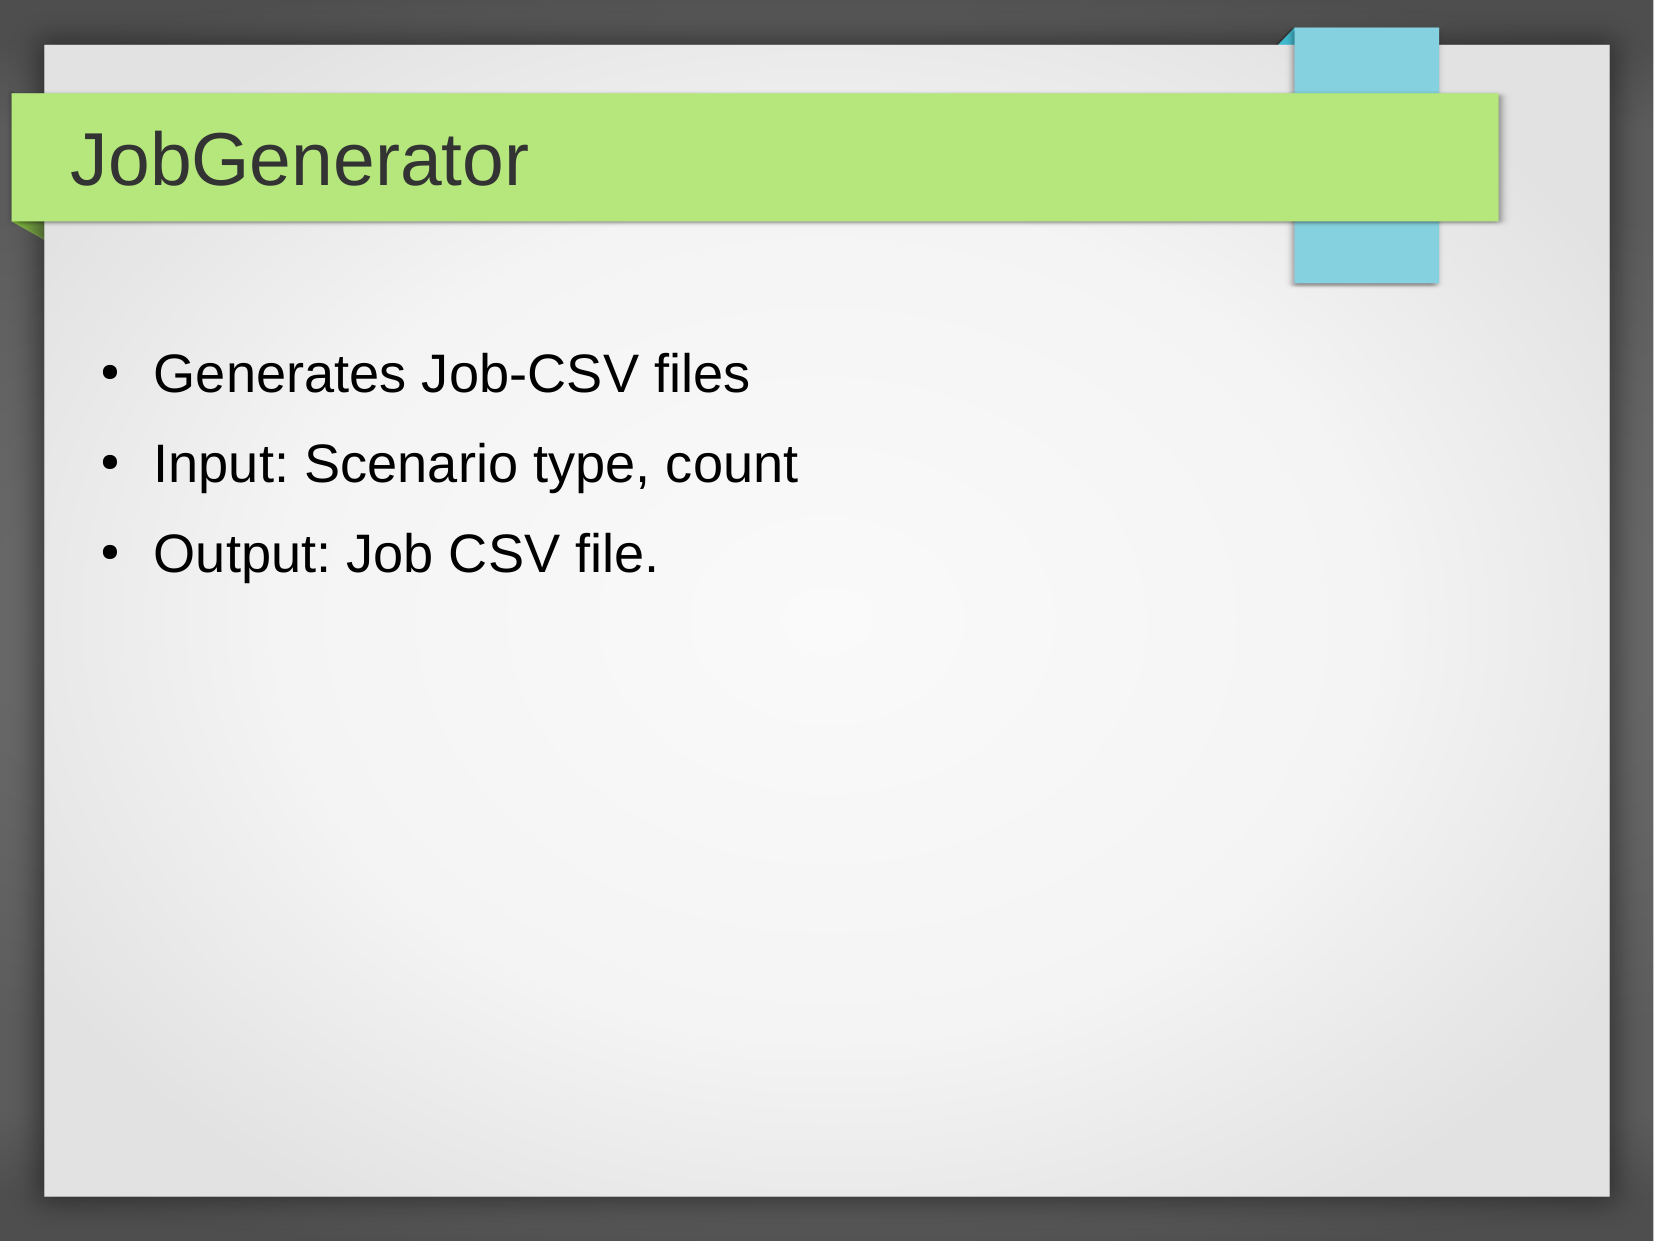

# JobGenerator
Generates Job-CSV files
Input: Scenario type, count
Output: Job CSV file.